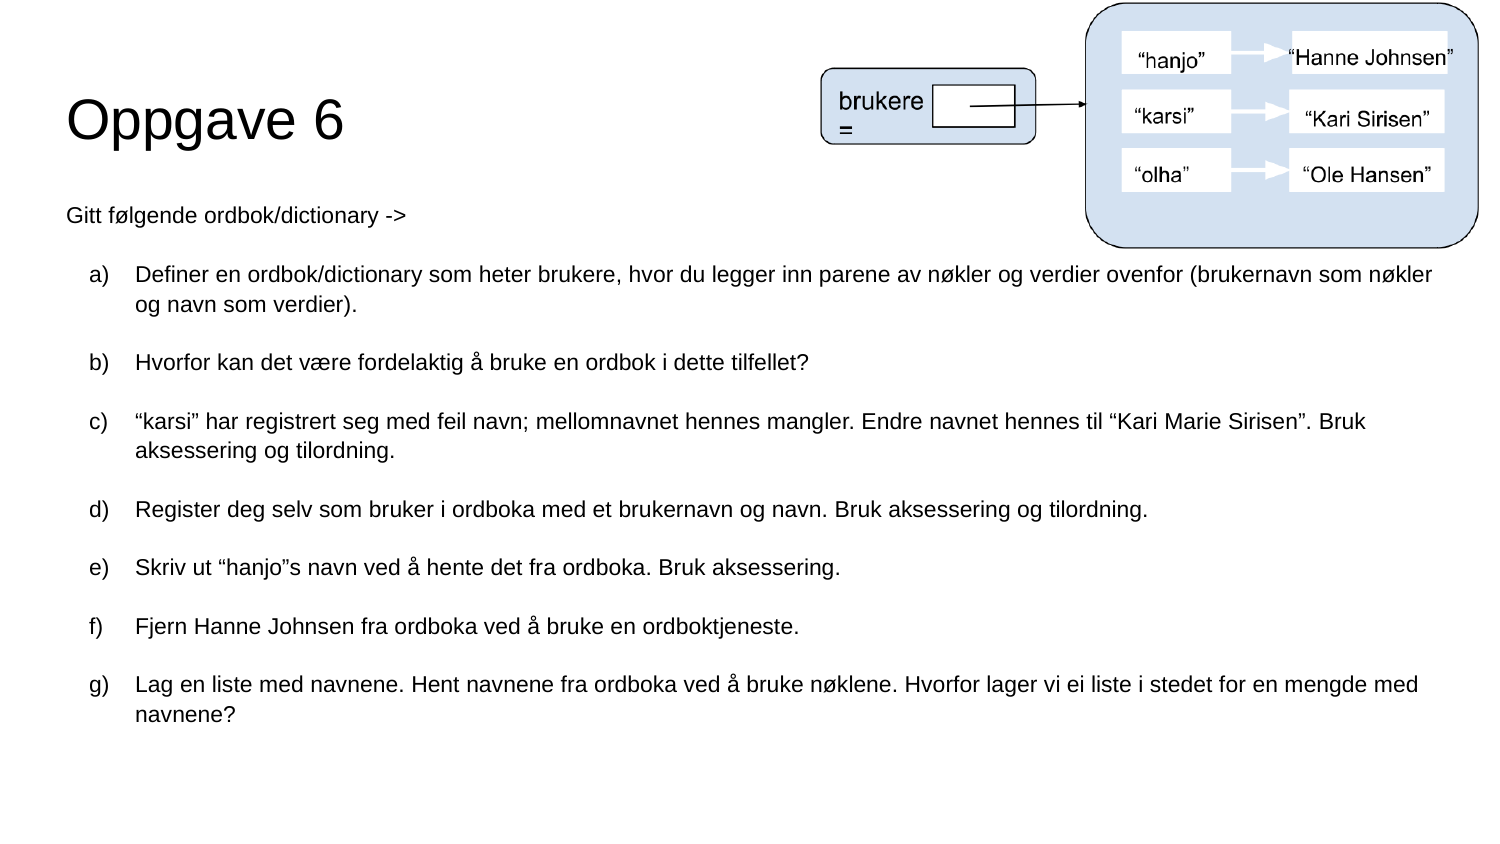

# Oppgave 6
Gitt følgende ordbok/dictionary ->
Definer en ordbok/dictionary som heter brukere, hvor du legger inn parene av nøkler og verdier ovenfor (brukernavn som nøkler og navn som verdier).
Hvorfor kan det være fordelaktig å bruke en ordbok i dette tilfellet?
“karsi” har registrert seg med feil navn; mellomnavnet hennes mangler. Endre navnet hennes til “Kari Marie Sirisen”. Bruk aksessering og tilordning.
Register deg selv som bruker i ordboka med et brukernavn og navn. Bruk aksessering og tilordning.
Skriv ut “hanjo”s navn ved å hente det fra ordboka. Bruk aksessering.
Fjern Hanne Johnsen fra ordboka ved å bruke en ordboktjeneste.
Lag en liste med navnene. Hent navnene fra ordboka ved å bruke nøklene. Hvorfor lager vi ei liste i stedet for en mengde med navnene?